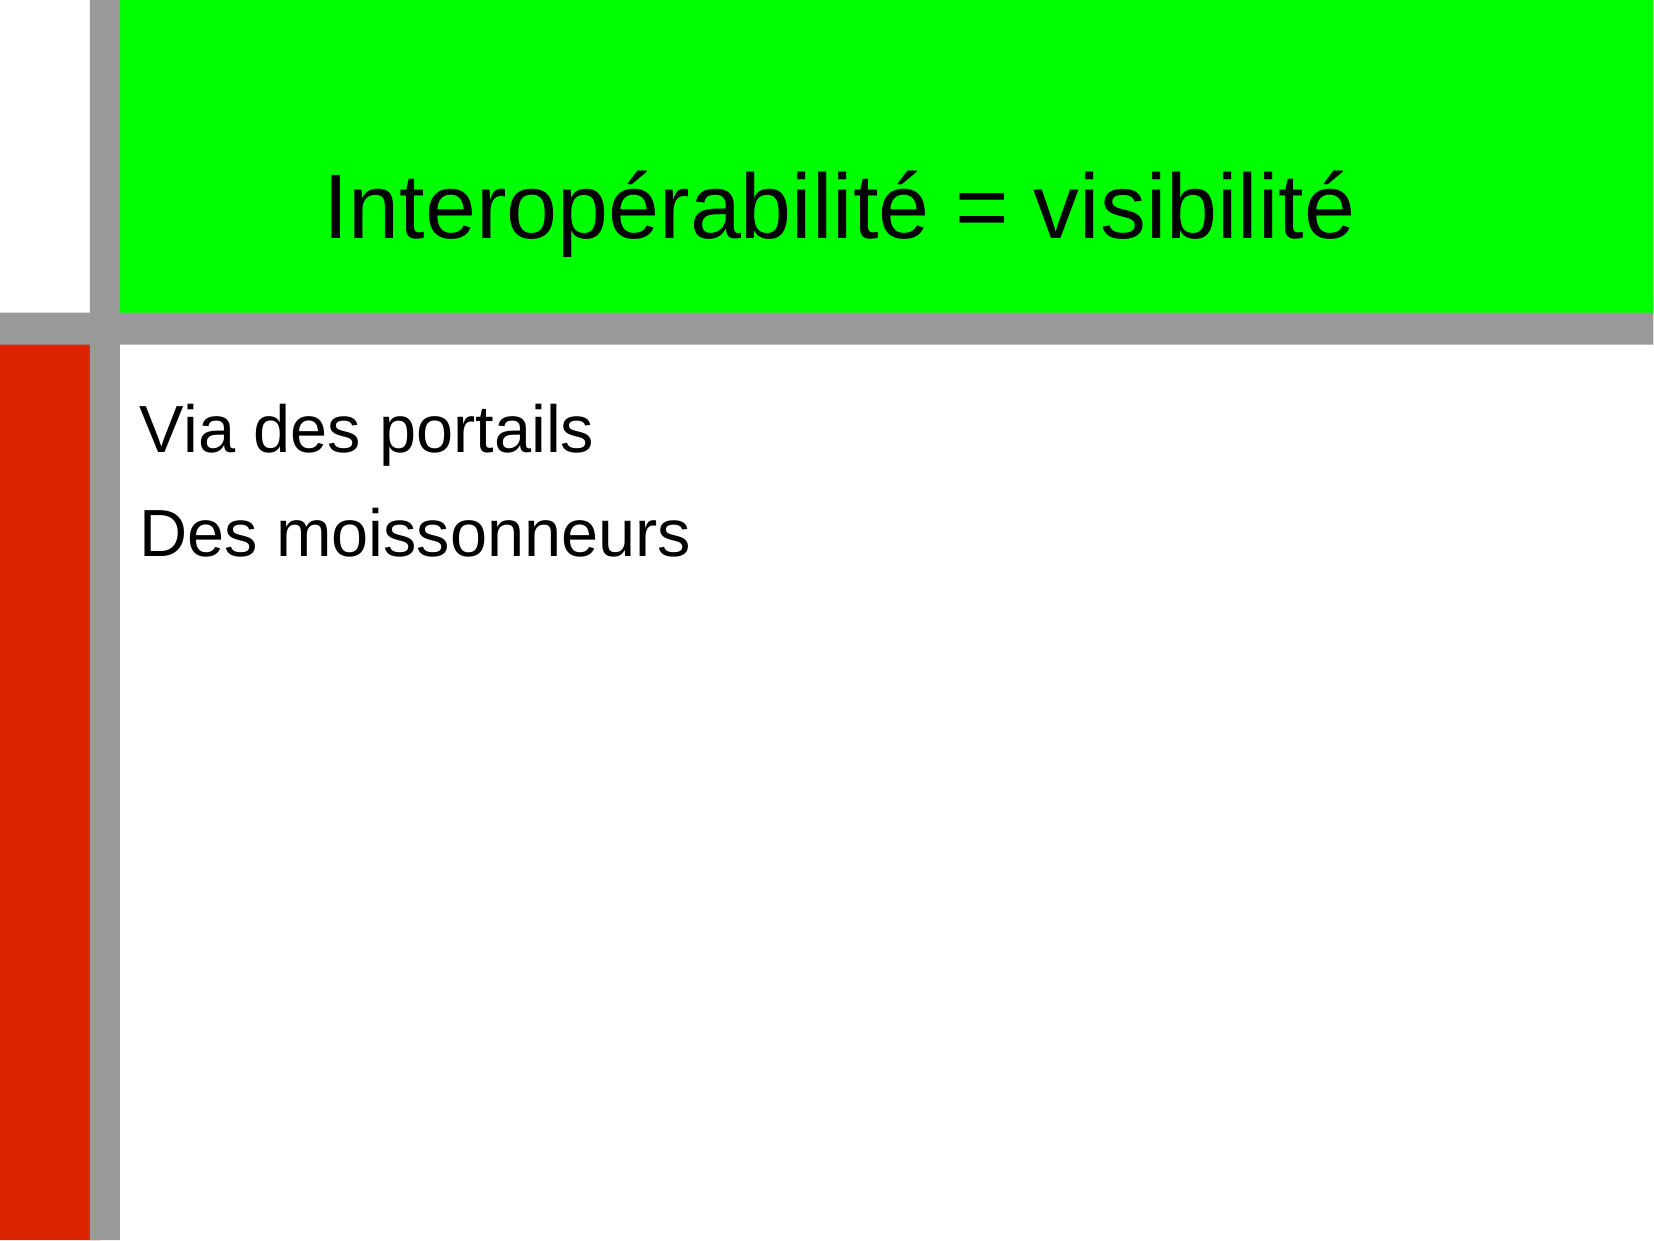

# Interopérabilité = visibilité
Via des portails
Des moissonneurs